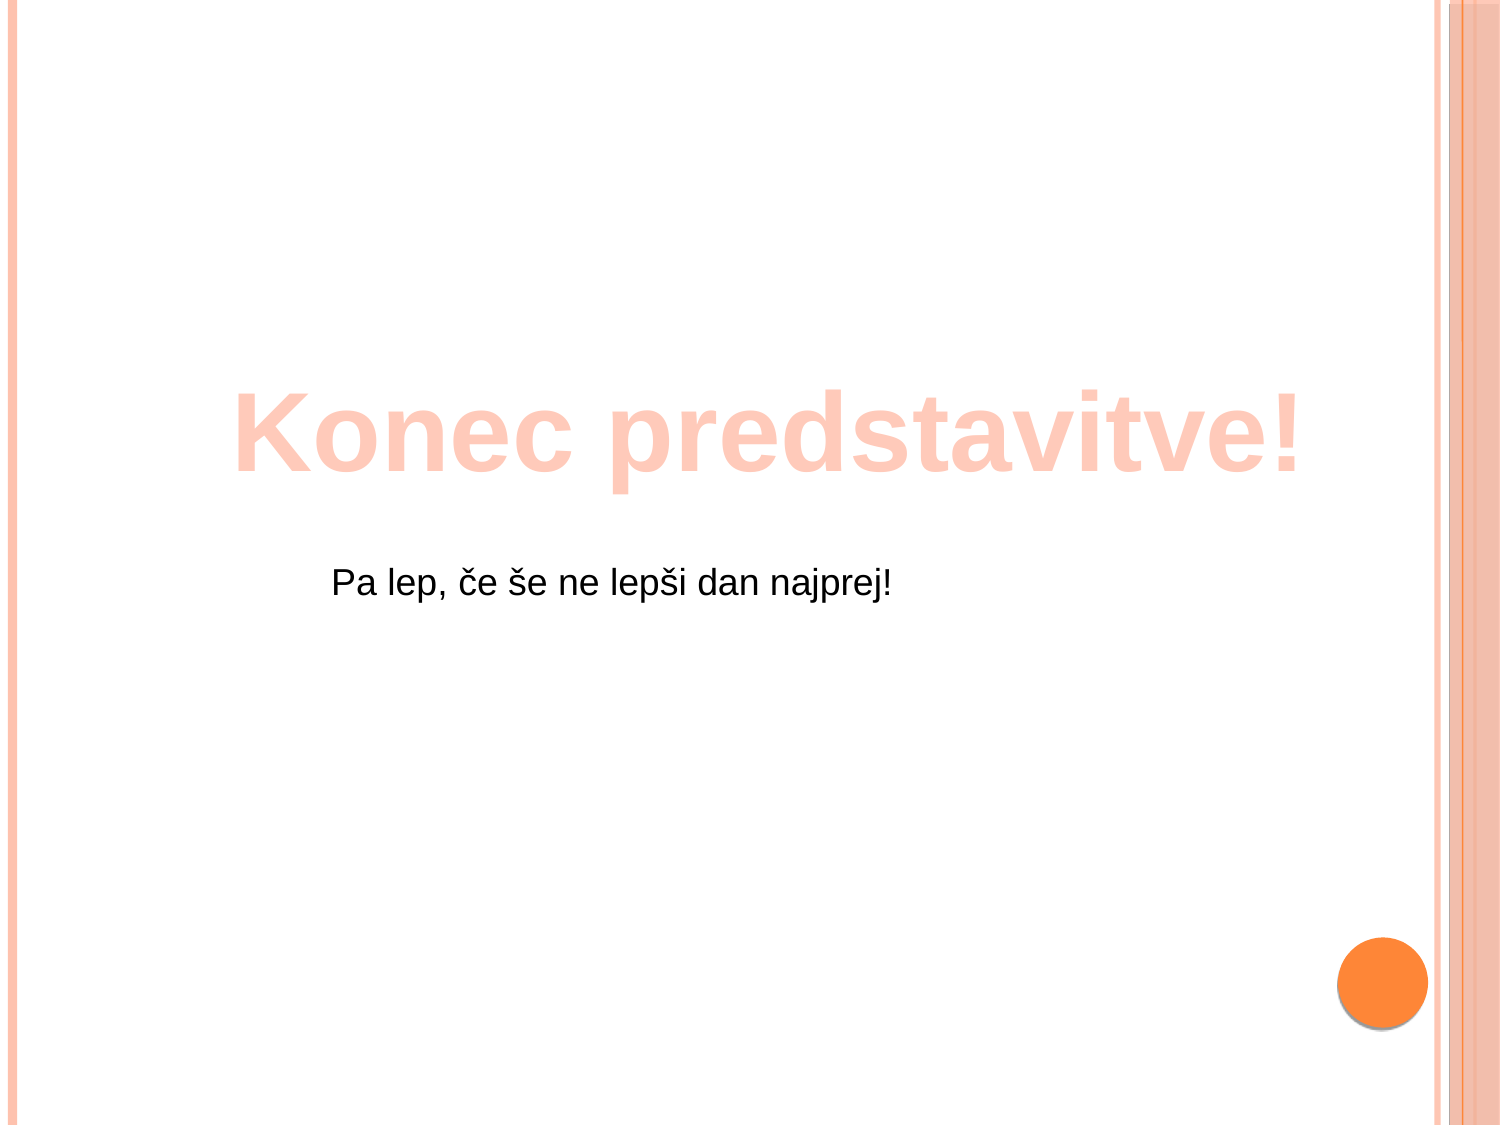

Konec predstavitve!
Pa lep, če še ne lepši dan najprej!